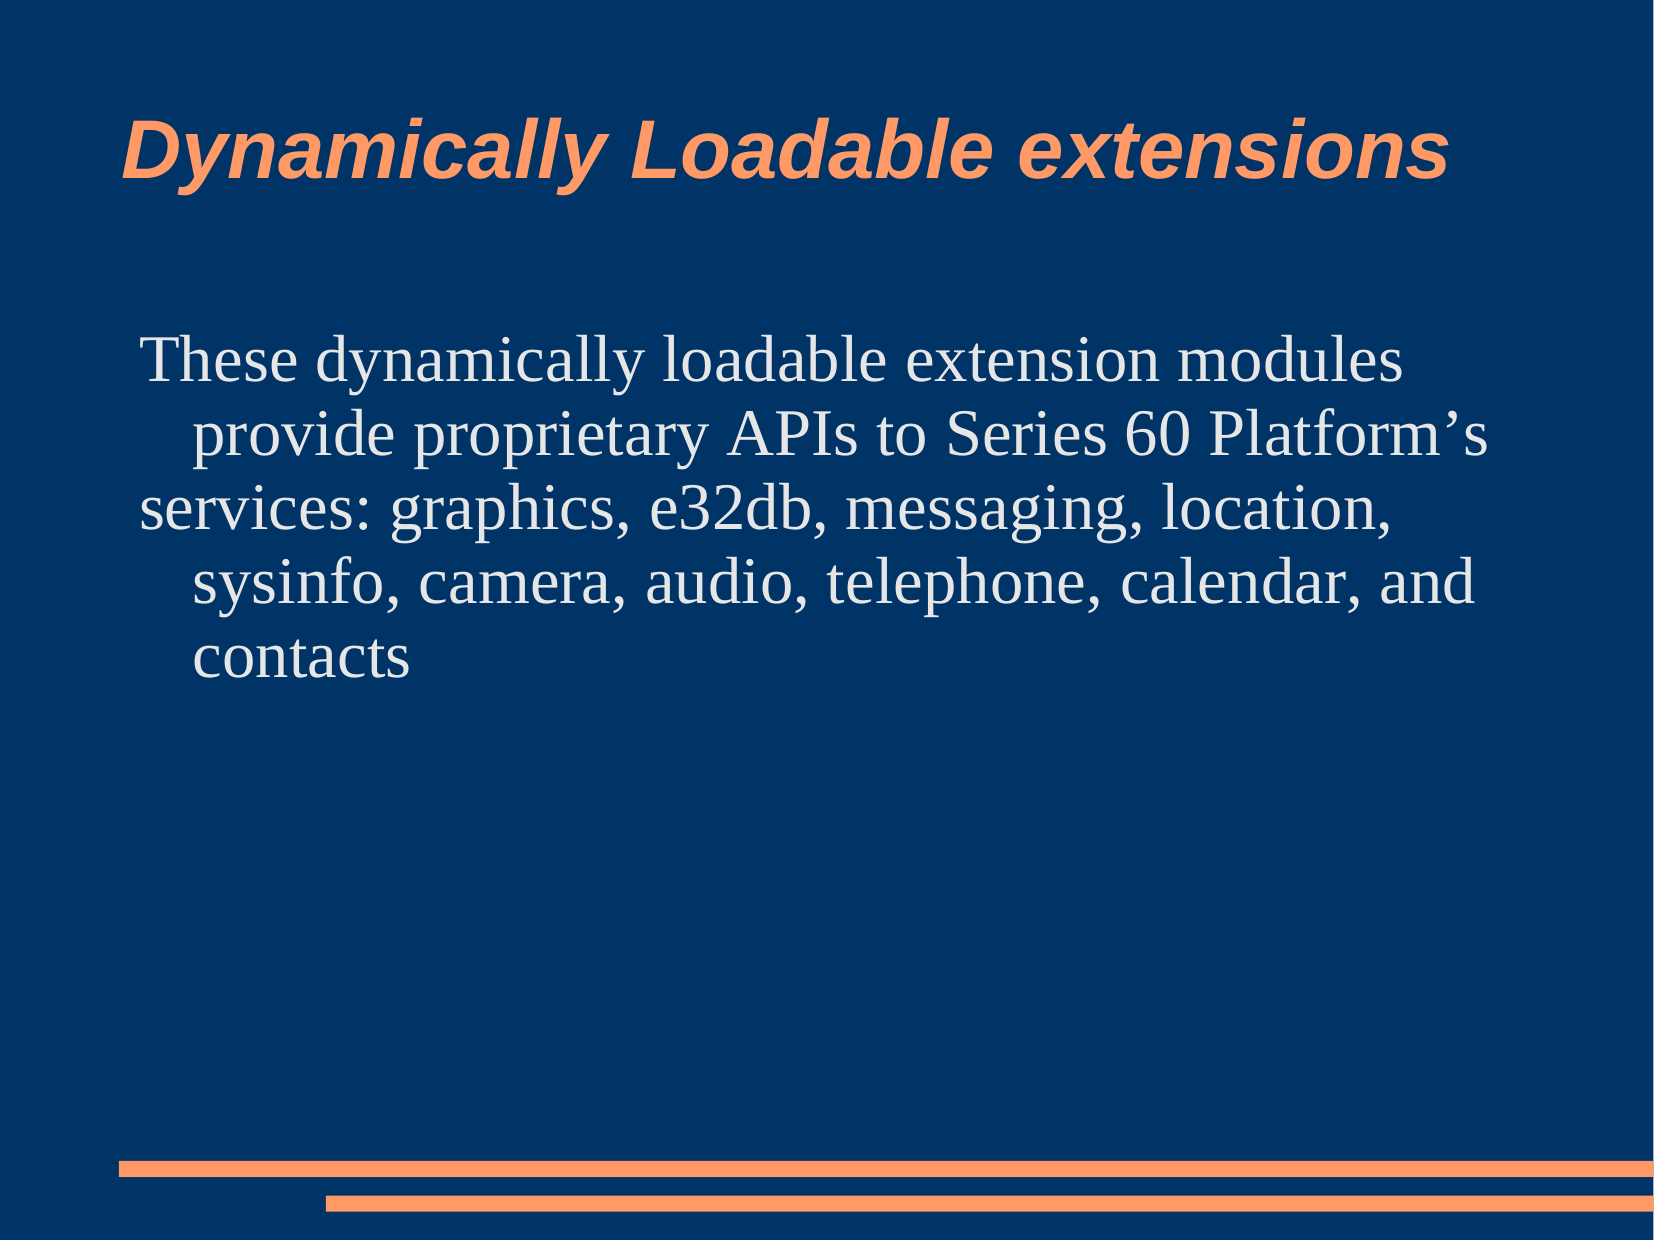

# Dynamically Loadable extensions
These dynamically loadable extension modules provide proprietary APIs to Series 60 Platform’s
services: graphics, e32db, messaging, location, sysinfo, camera, audio, telephone, calendar, and contacts